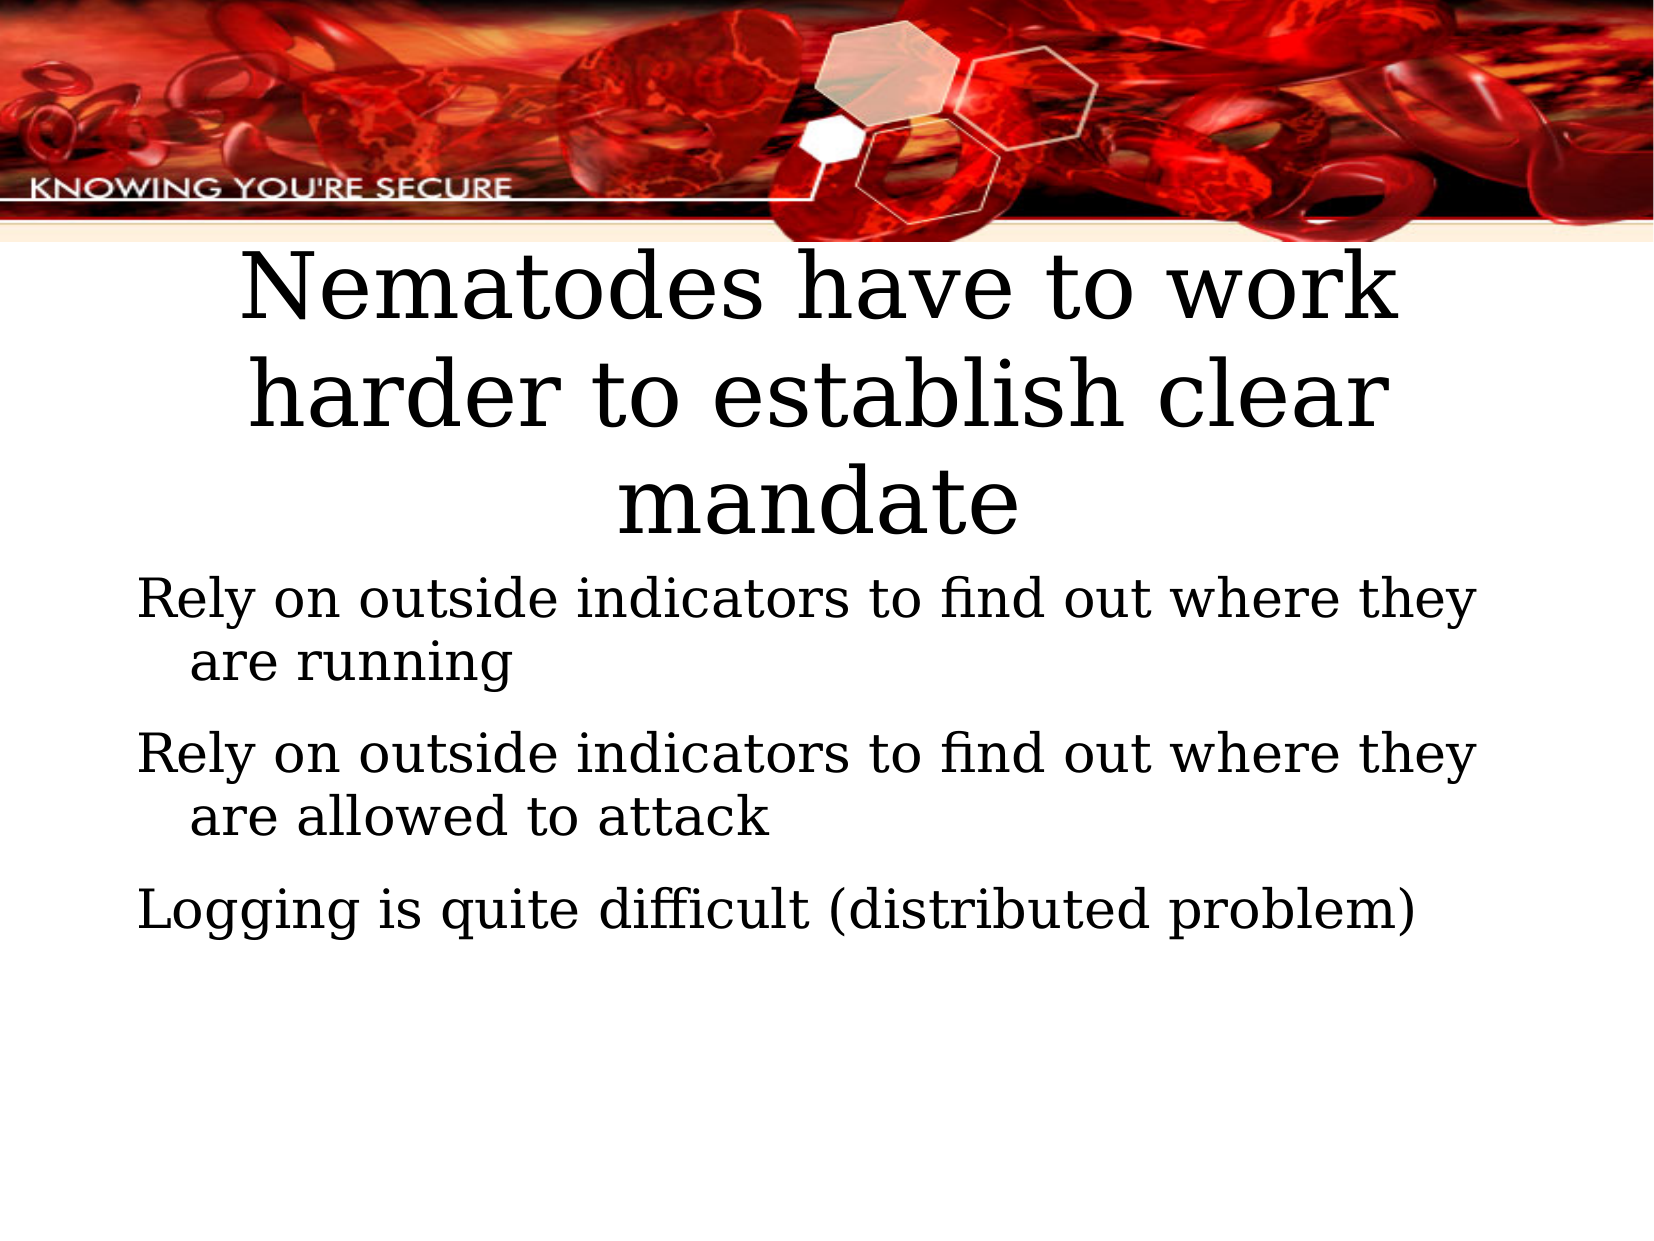

# Nematodes have to work harder to establish clear mandate
Rely on outside indicators to find out where they are running
Rely on outside indicators to find out where they are allowed to attack
Logging is quite difficult (distributed problem)